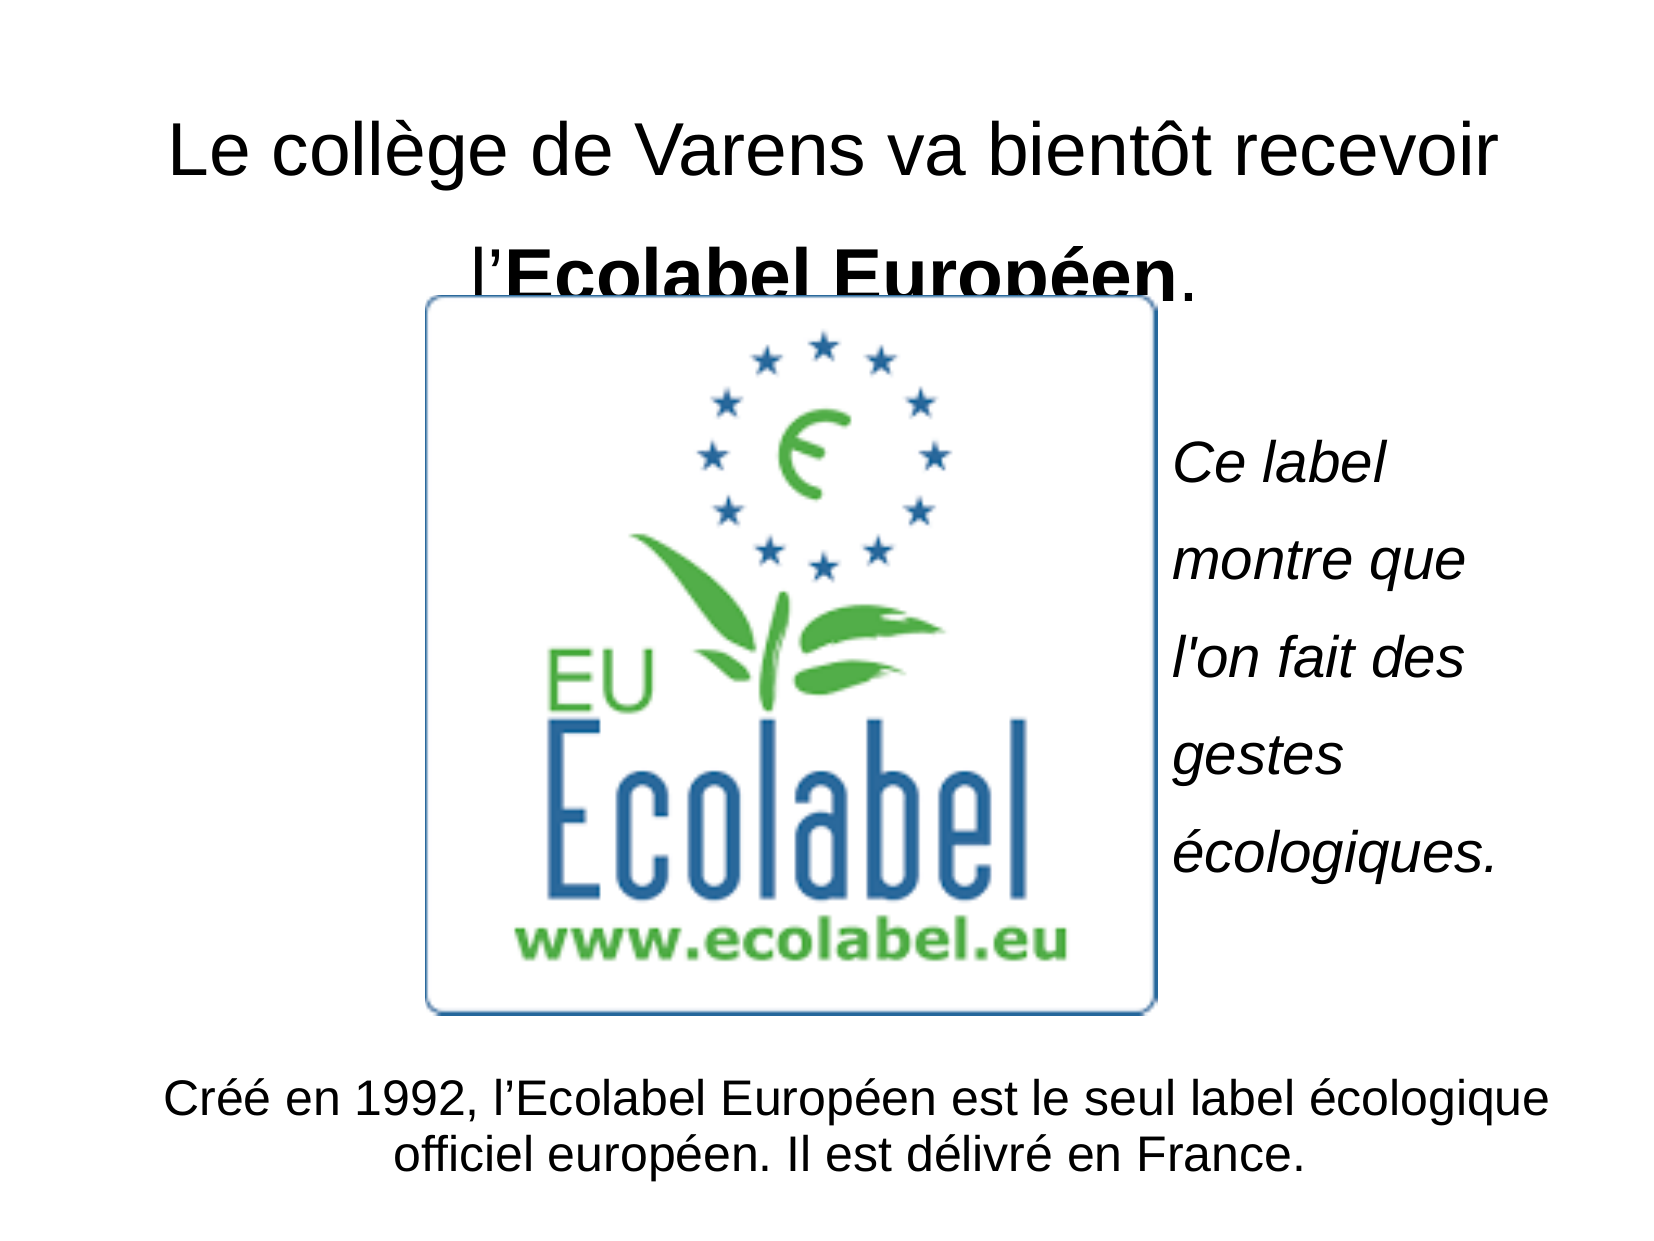

Le collège de Varens va bientôt recevoir
l’Ecolabel Européen.
Ce label montre que l'on fait des gestes écologiques.
 Créé en 1992, l’Ecolabel Européen est le seul label écologique officiel européen. Il est délivré en France.